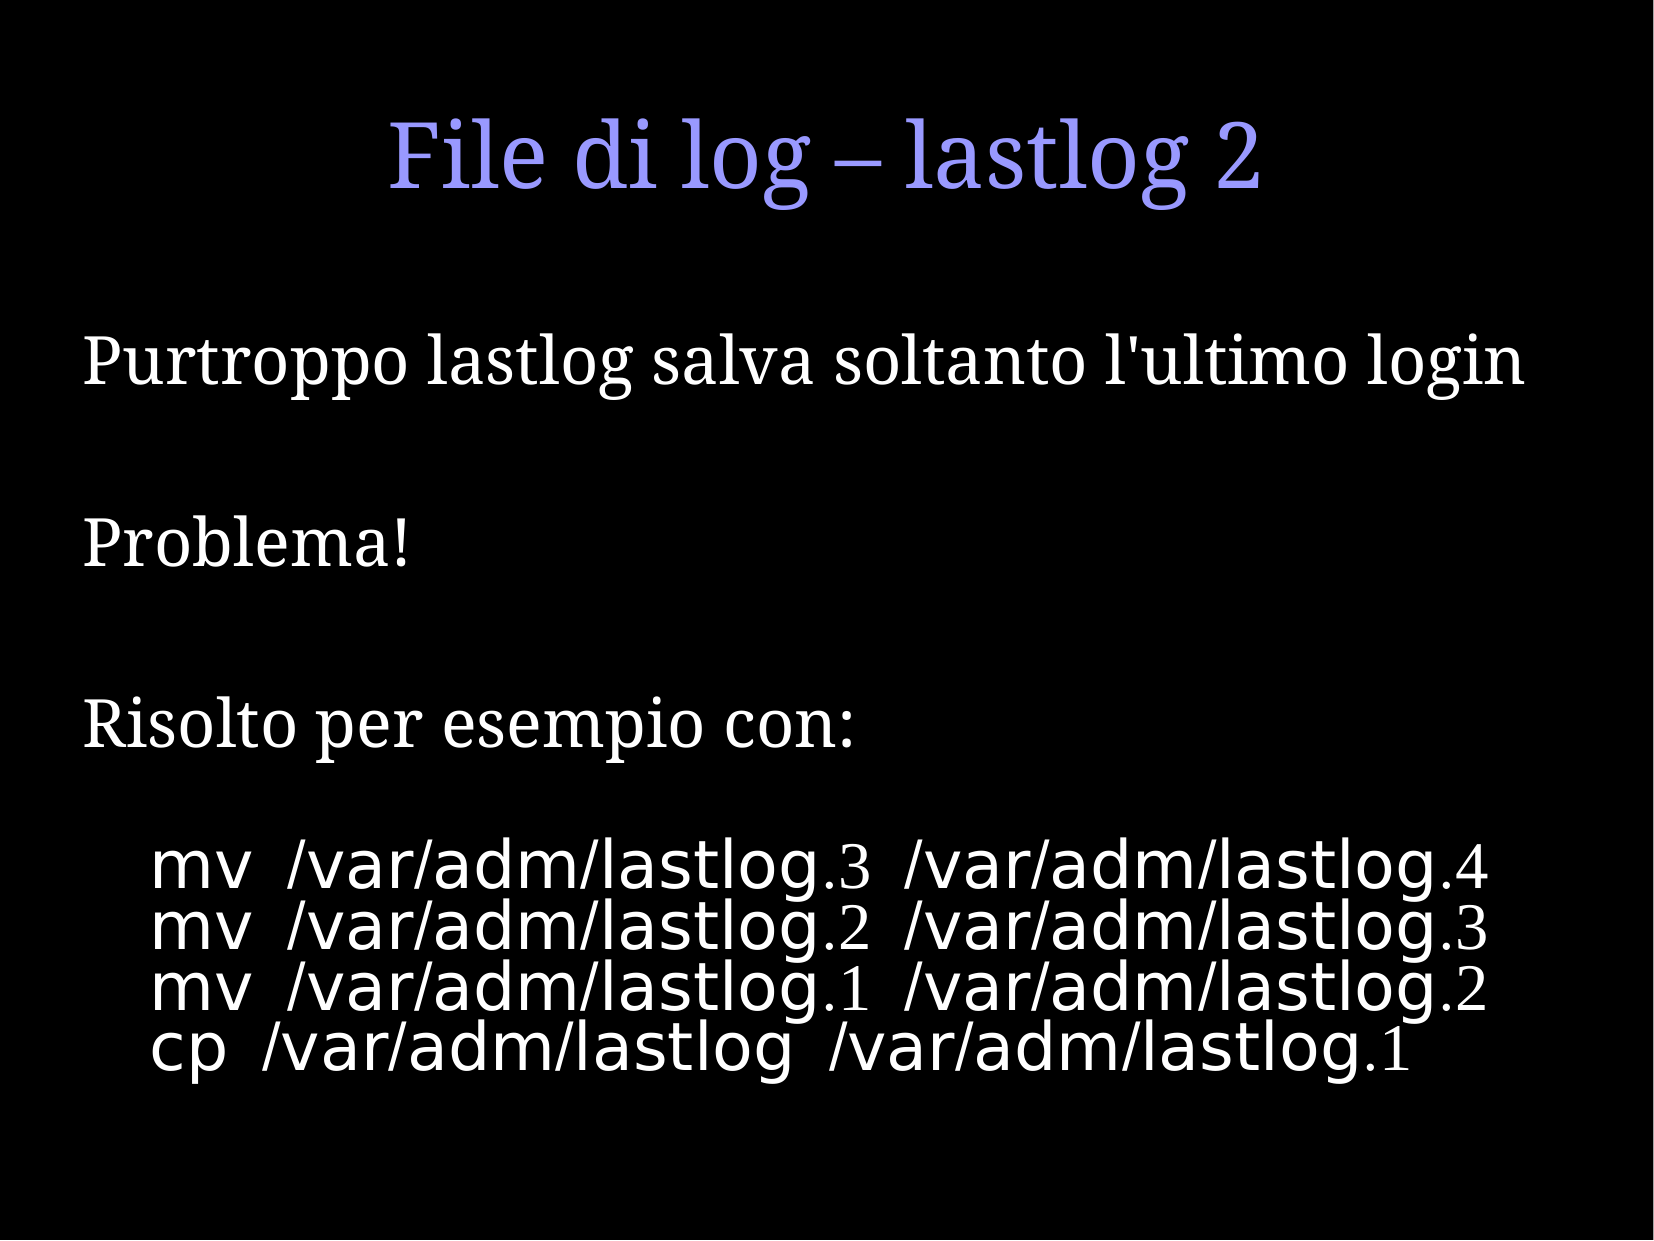

# File di log – lastlog 2
Purtroppo lastlog salva soltanto l'ultimo login
Problema!
Risolto per esempio con:
 mv /var/adm/lastlog.3 /var/adm/lastlog.4
 mv /var/adm/lastlog.2 /var/adm/lastlog.3
 mv /var/adm/lastlog.1 /var/adm/lastlog.2
 cp /var/adm/lastlog /var/adm/lastlog.1